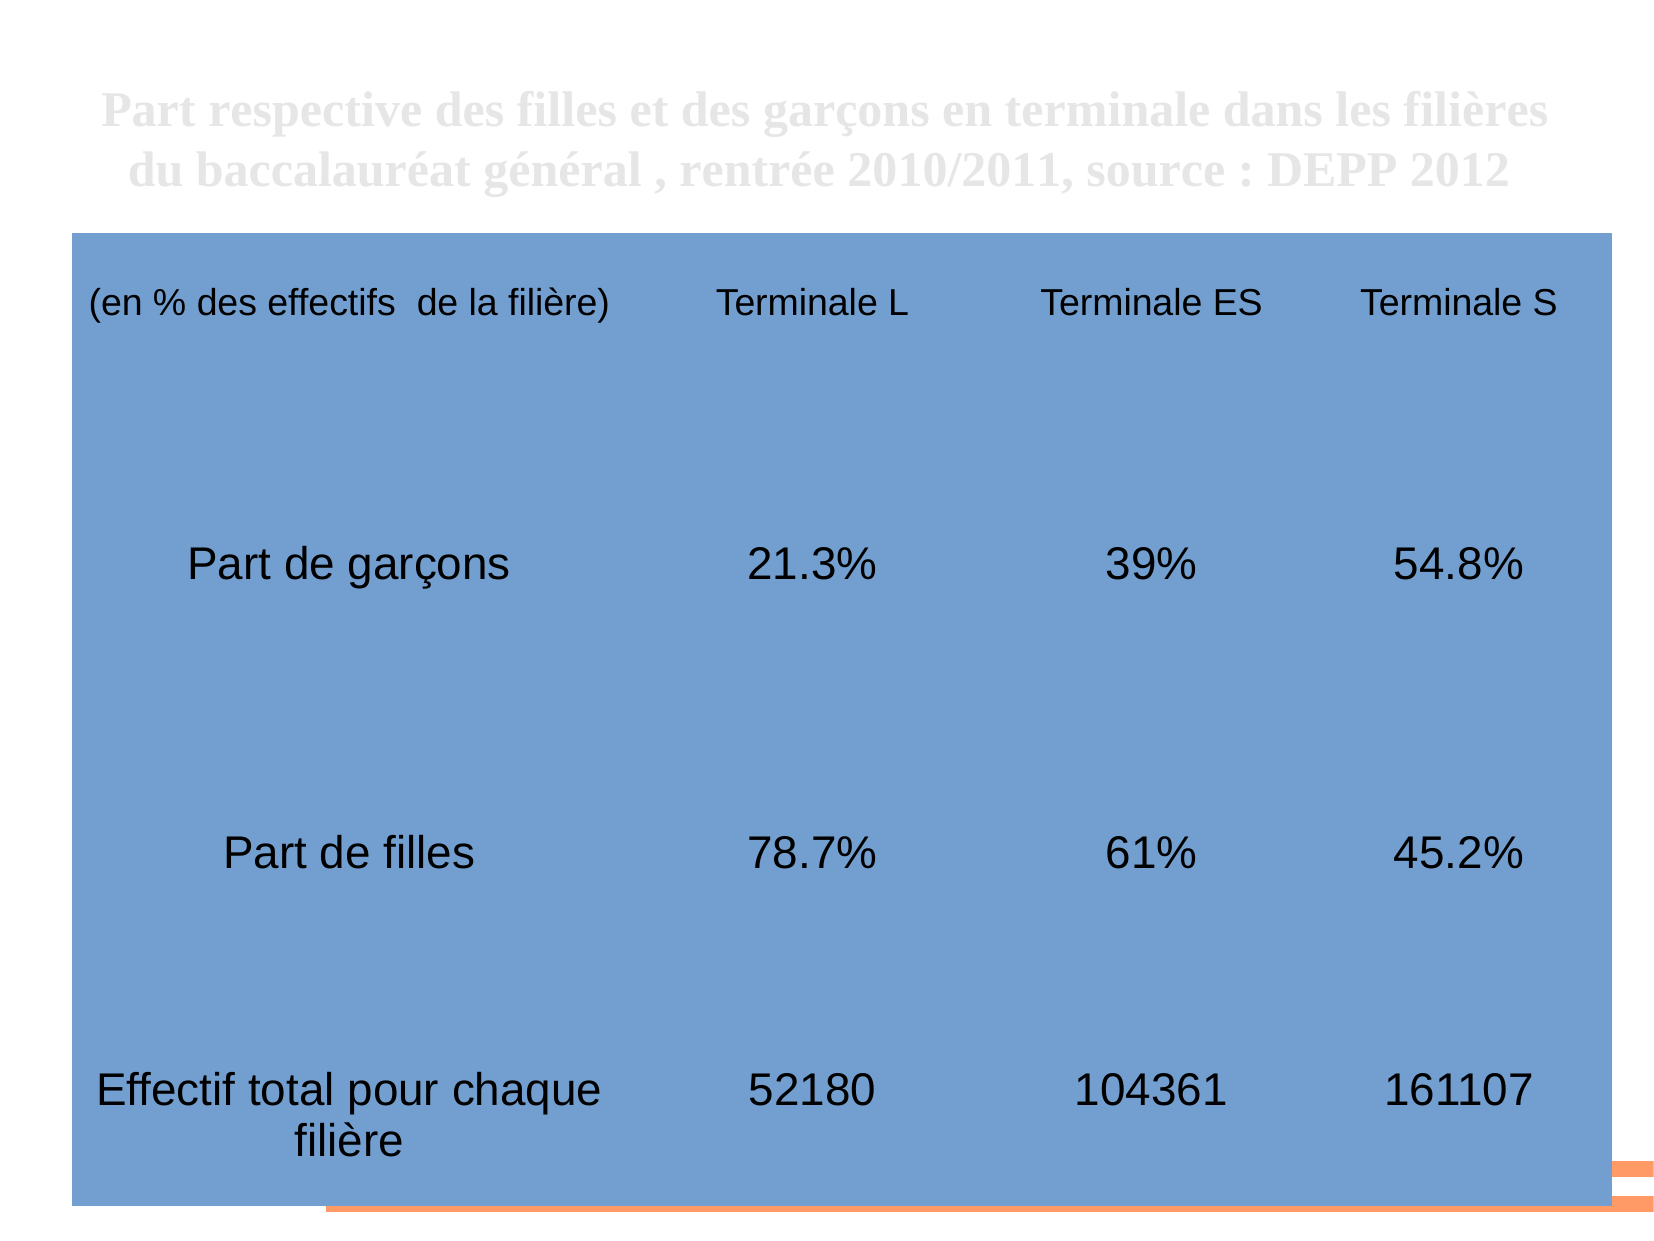

# Part respective des filles et des garçons en terminale dans les filières du baccalauréat général , rentrée 2010/2011, source : DEPP 2012
| (en % des effectifs de la filière) | Terminale L | Terminale ES | Terminale S |
| --- | --- | --- | --- |
| Part de garçons | 21.3% | 39% | 54.8% |
| Part de filles | 78.7% | 61% | 45.2% |
| Effectif total pour chaque filière | 52180 | 104361 | 161107 |